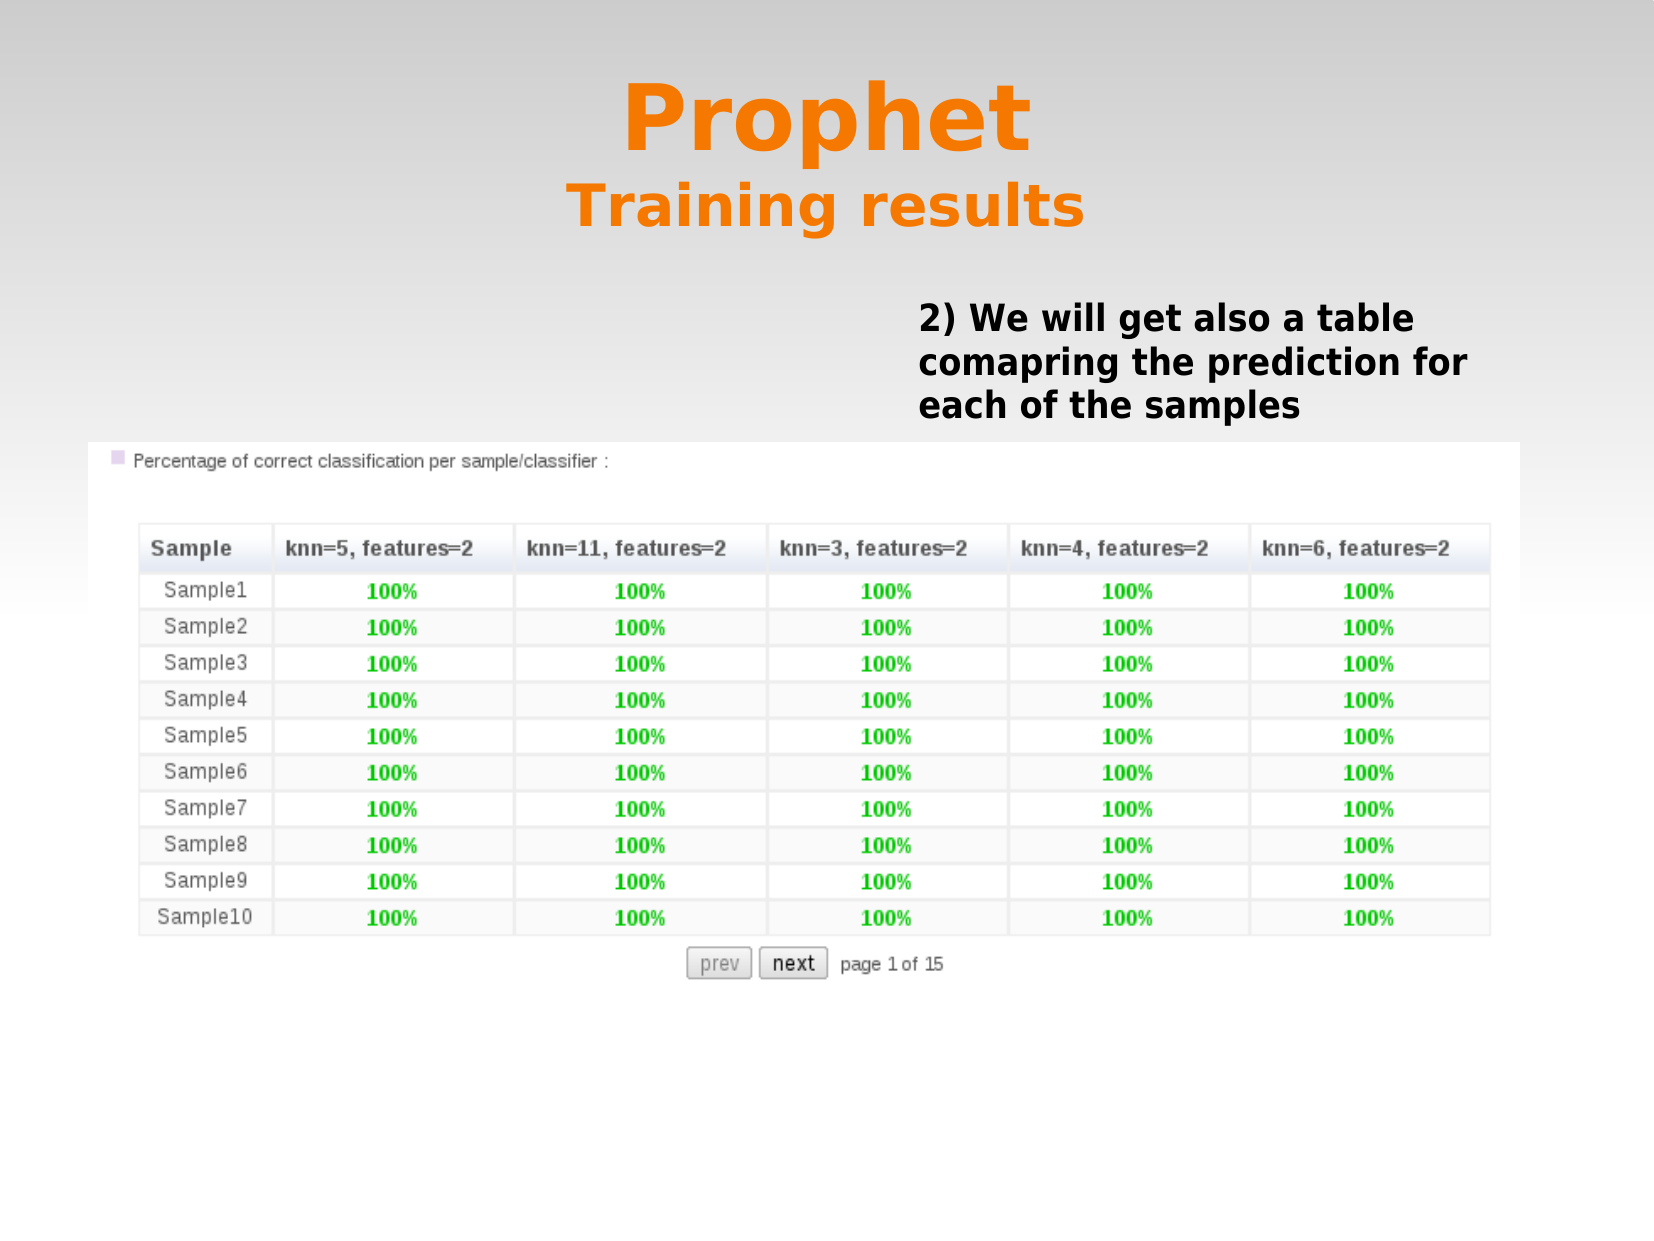

# Prophet Training results
2) We will get also a table comapring the prediction for each of the samples